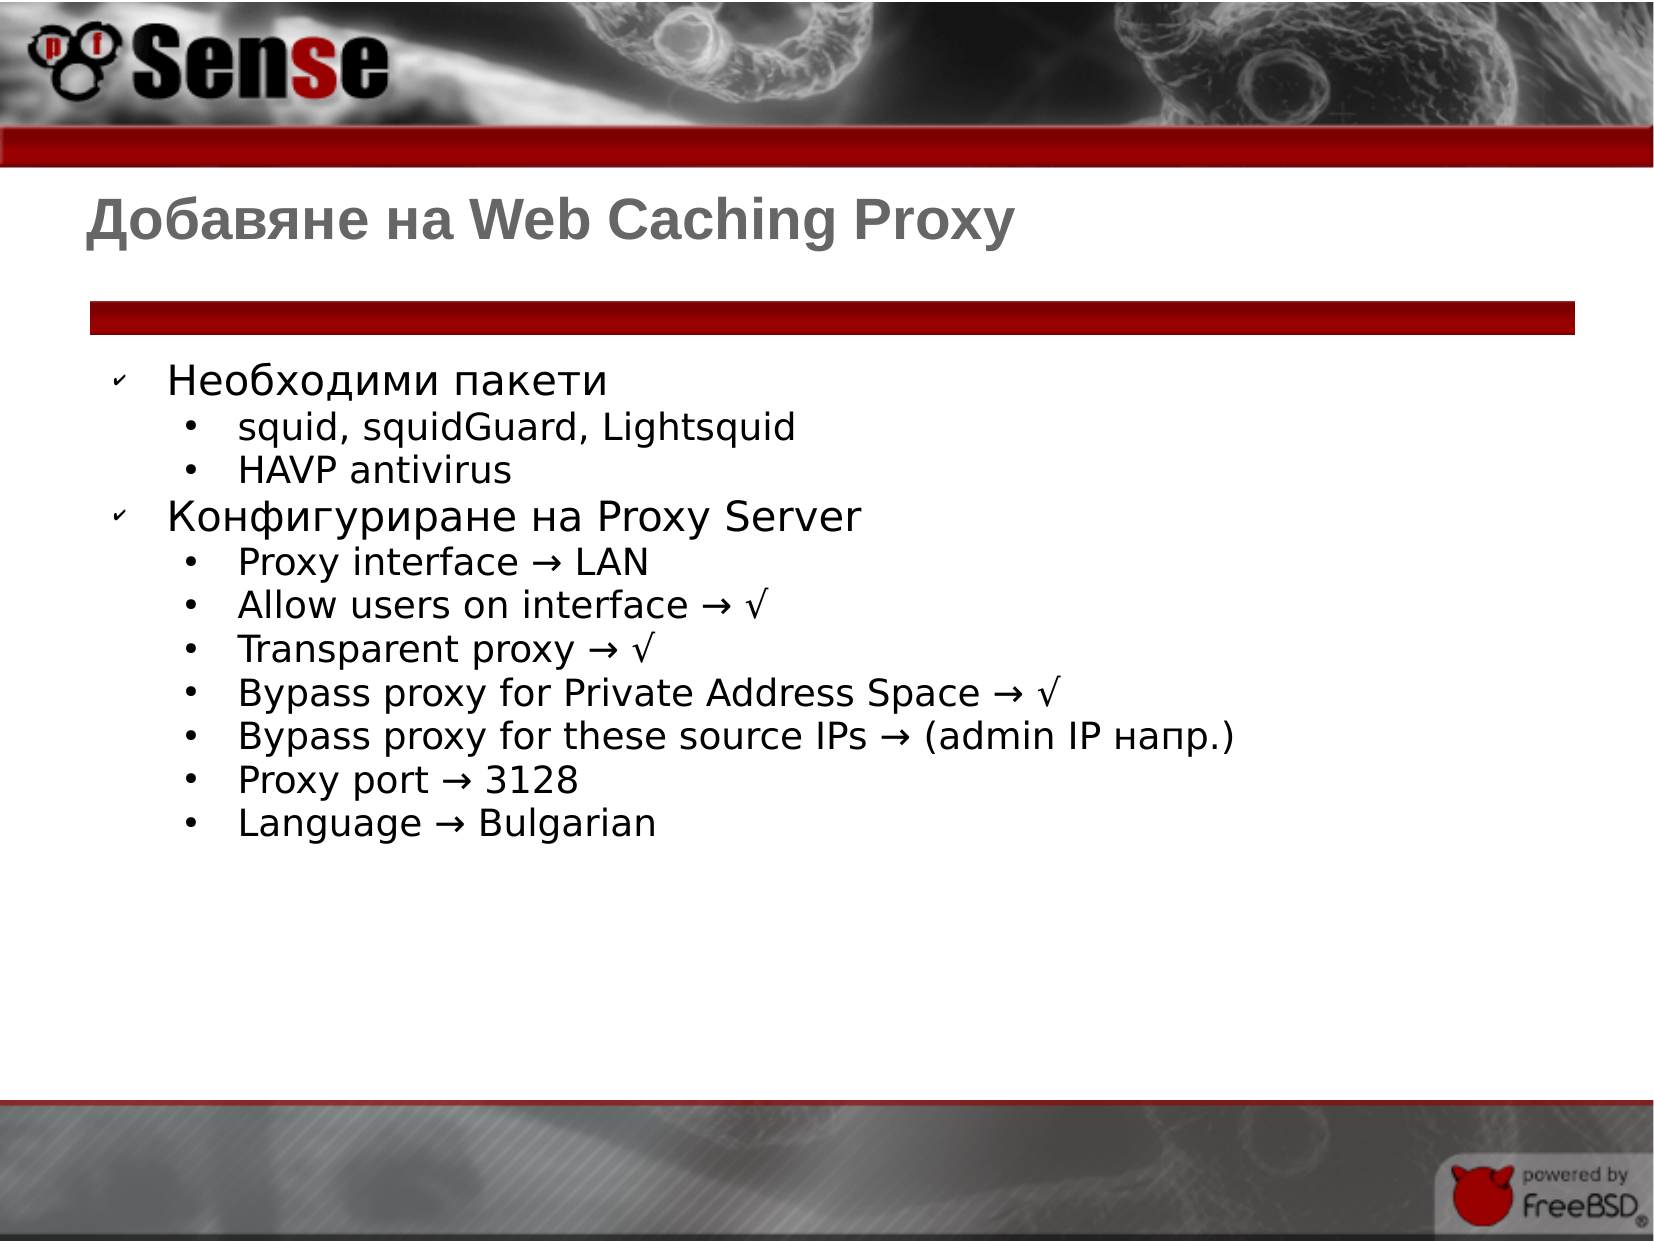

# Добавяне на Web Caching Proxy
Необходими пакети
squid, squidGuard, Lightsquid
HAVP antivirus
Конфигуриране на Proxy Server
Proxy interface → LAN
Allow users on interface → √
Transparent proxy → √
Bypass proxy for Private Address Space → √
Bypass proxy for these source IPs → (admin IP напр.)
Proxy port → 3128
Language → Bulgarian